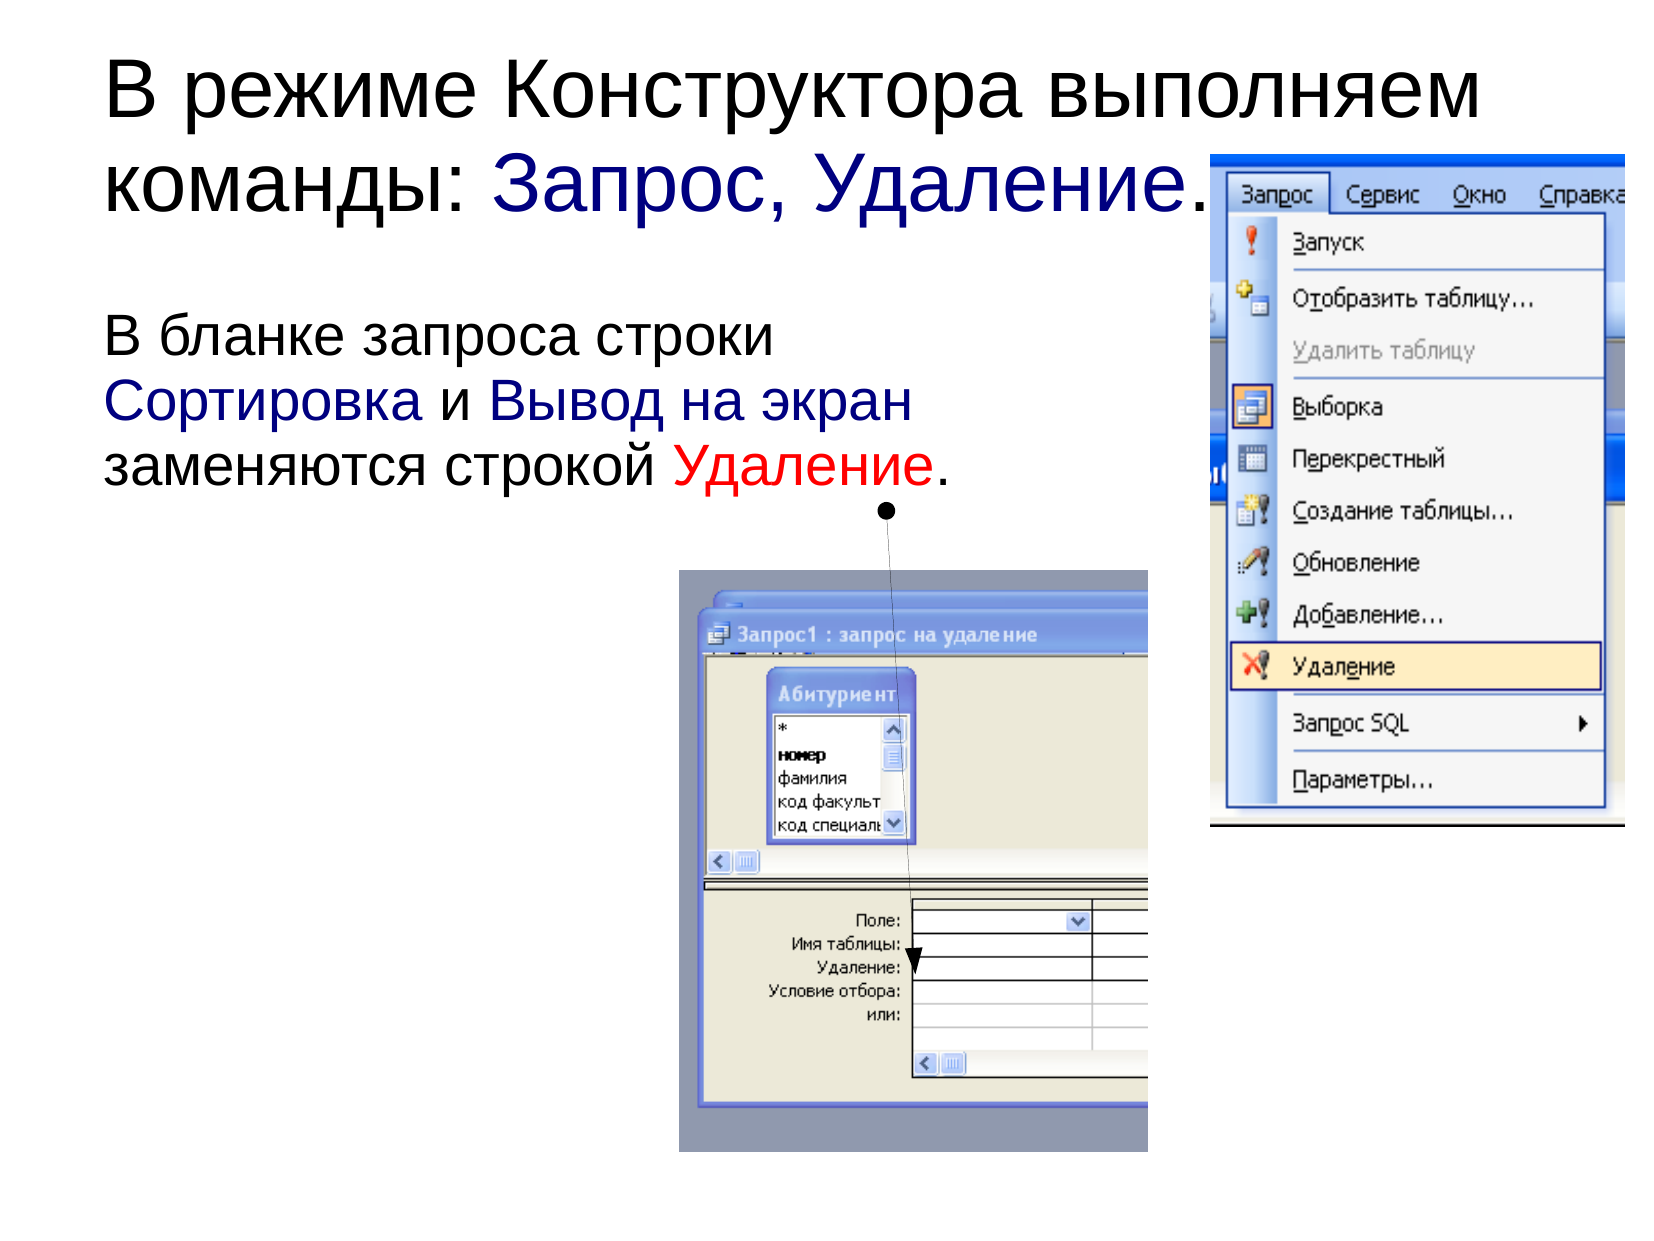

В режиме Конструктора выполняем команды: Запрос, Удаление.
В бланке запроса строки Сортировка и Вывод на экран заменяются строкой Удаление.